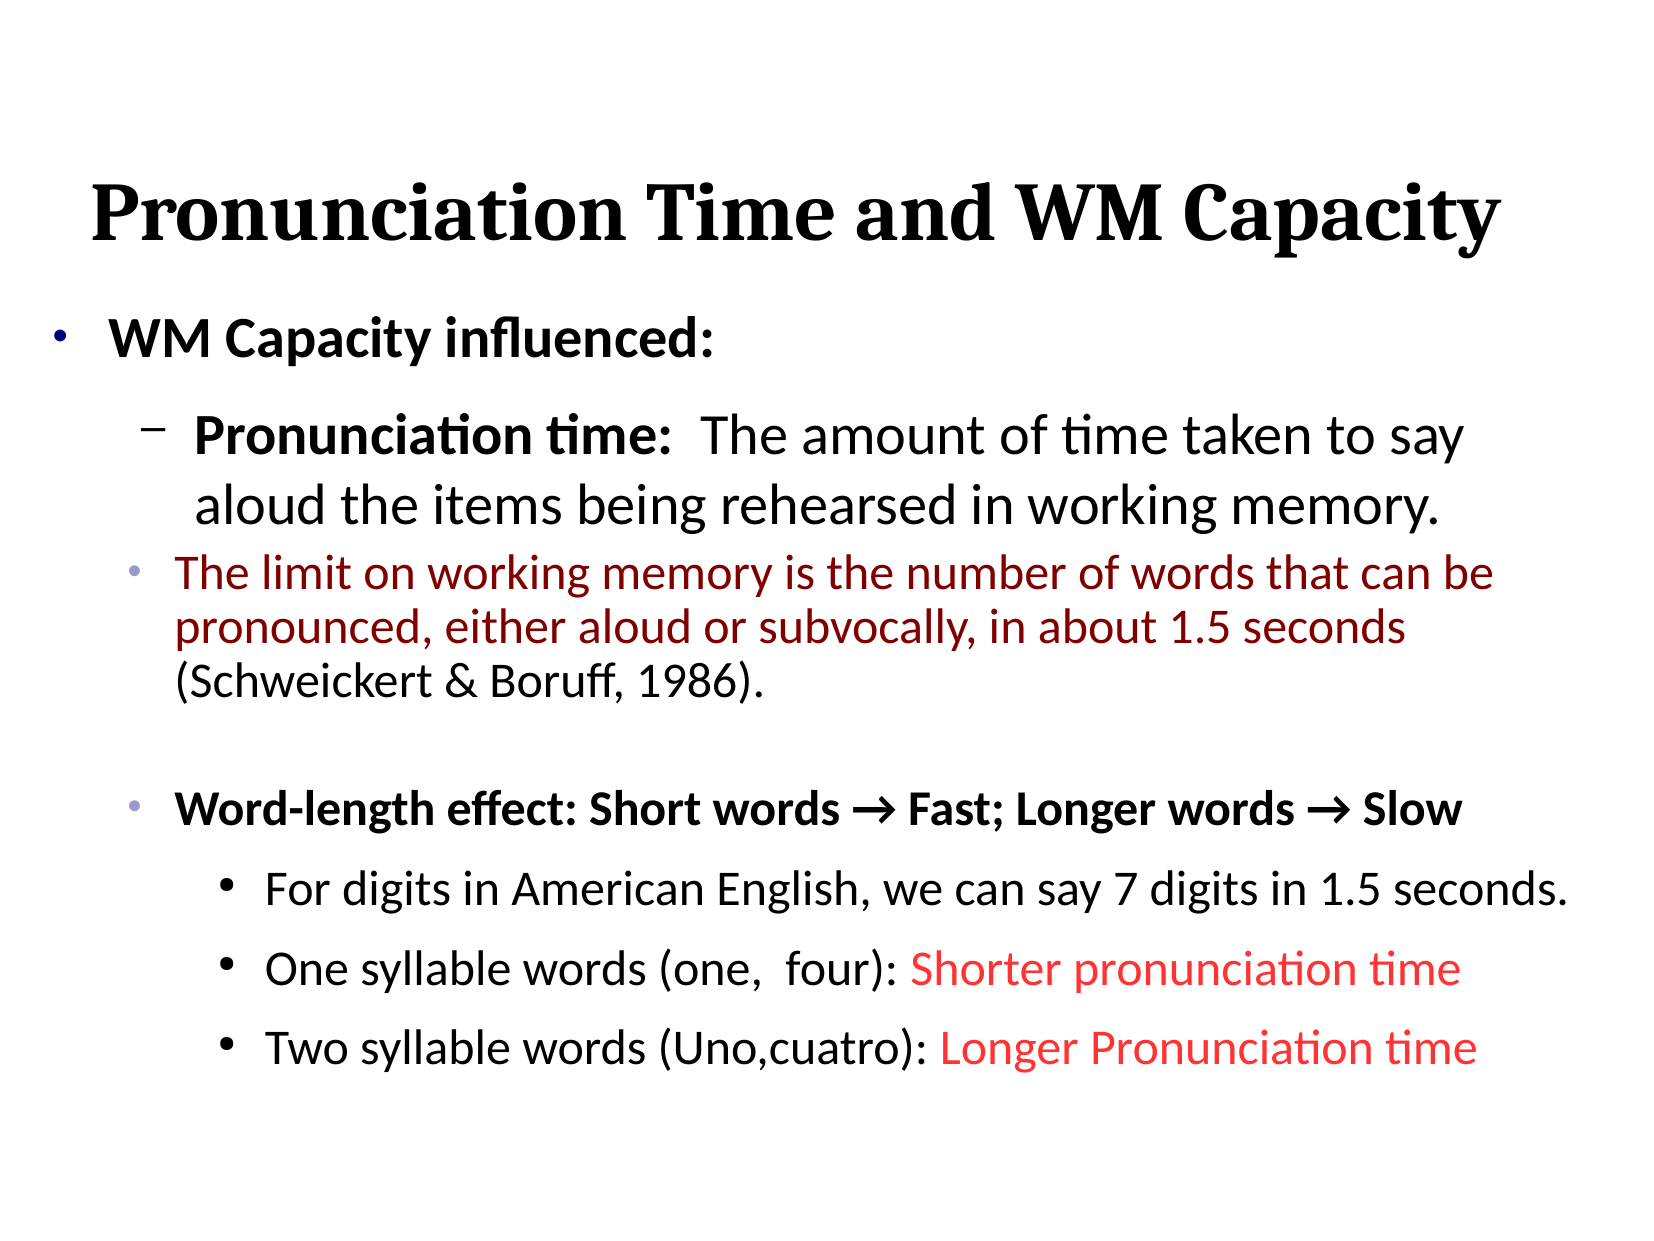

# Pronunciation Time and WM Capacity
WM Capacity influenced:
Pronunciation time: The amount of time taken to say aloud the items being rehearsed in working memory.
The limit on working memory is the number of words that can be pronounced, either aloud or subvocally, in about 1.5 seconds (Schweickert & Boruff, 1986).
Word-length effect: Short words → Fast; Longer words → Slow
For digits in American English, we can say 7 digits in 1.5 seconds.
One syllable words (one, four): Shorter pronunciation time
Two syllable words (Uno,cuatro): Longer Pronunciation time